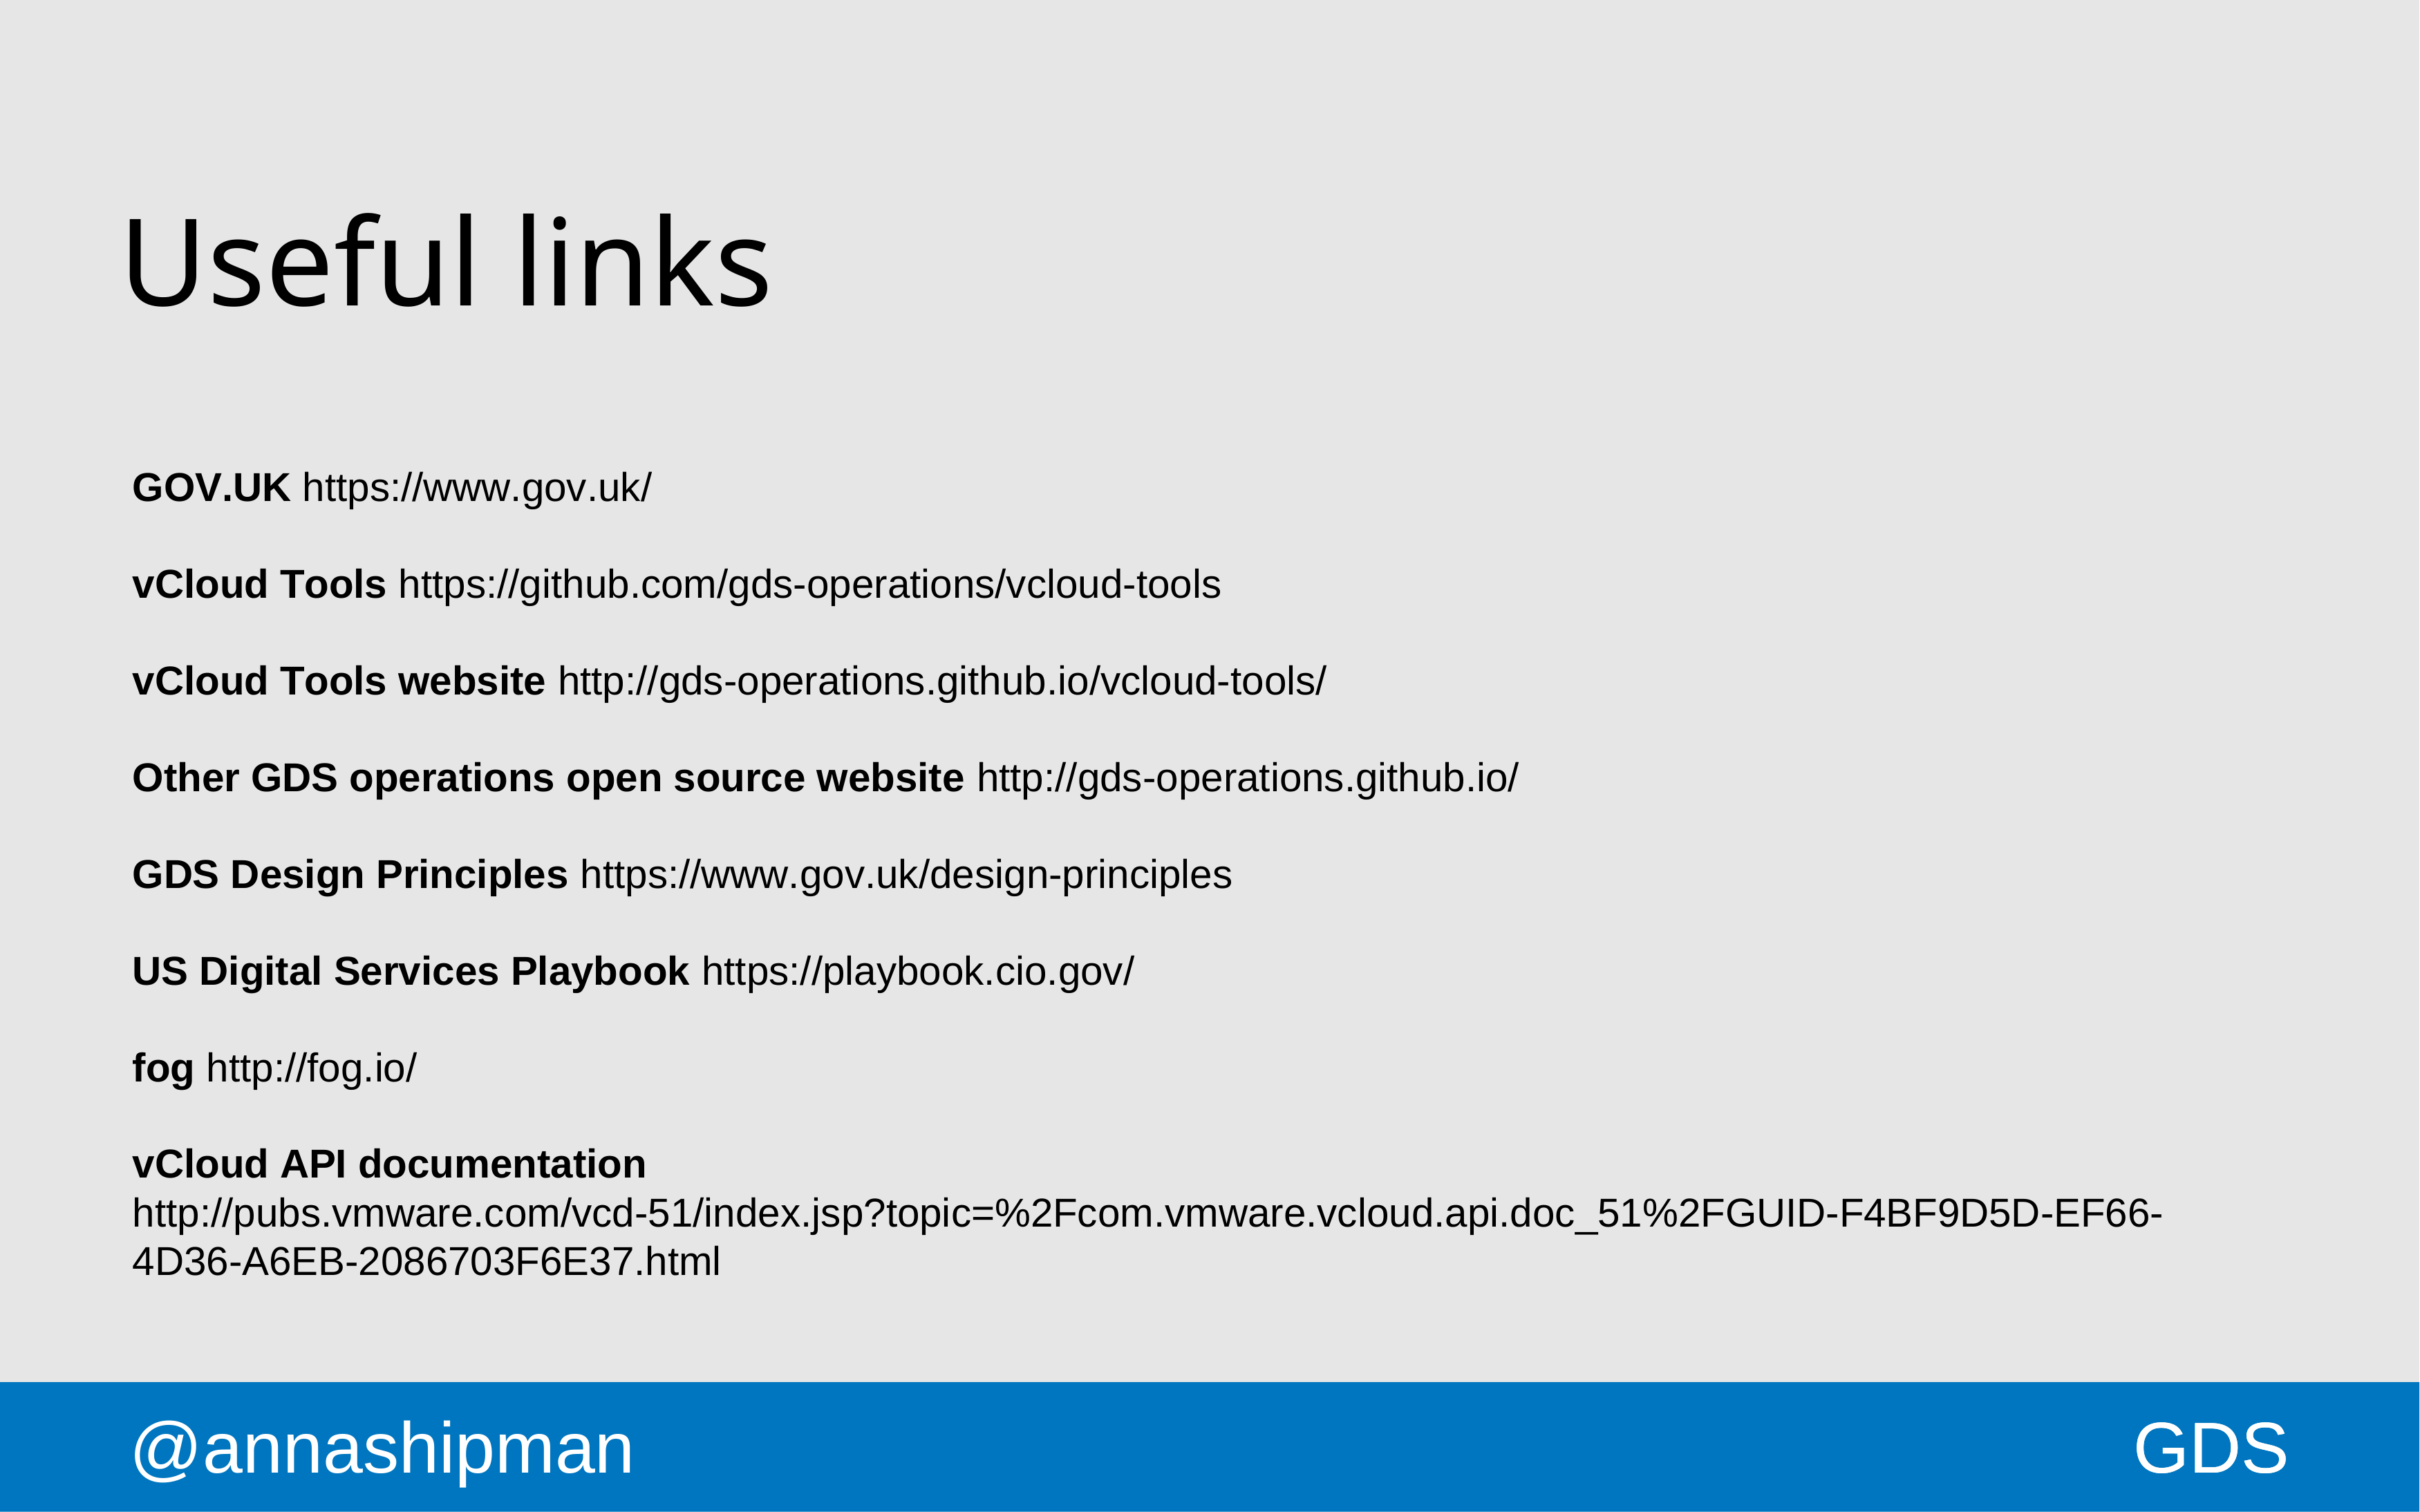

# Useful links
GOV.UK https://www.gov.uk/
vCloud Tools https://github.com/gds-operations/vcloud-tools
vCloud Tools website http://gds-operations.github.io/vcloud-tools/
Other GDS operations open source website http://gds-operations.github.io/
GDS Design Principles https://www.gov.uk/design-principles
US Digital Services Playbook https://playbook.cio.gov/
fog http://fog.io/
vCloud API documentation
http://pubs.vmware.com/vcd-51/index.jsp?topic=%2Fcom.vmware.vcloud.api.doc_51%2FGUID-F4BF9D5D-EF66-4D36-A6EB-2086703F6E37.html